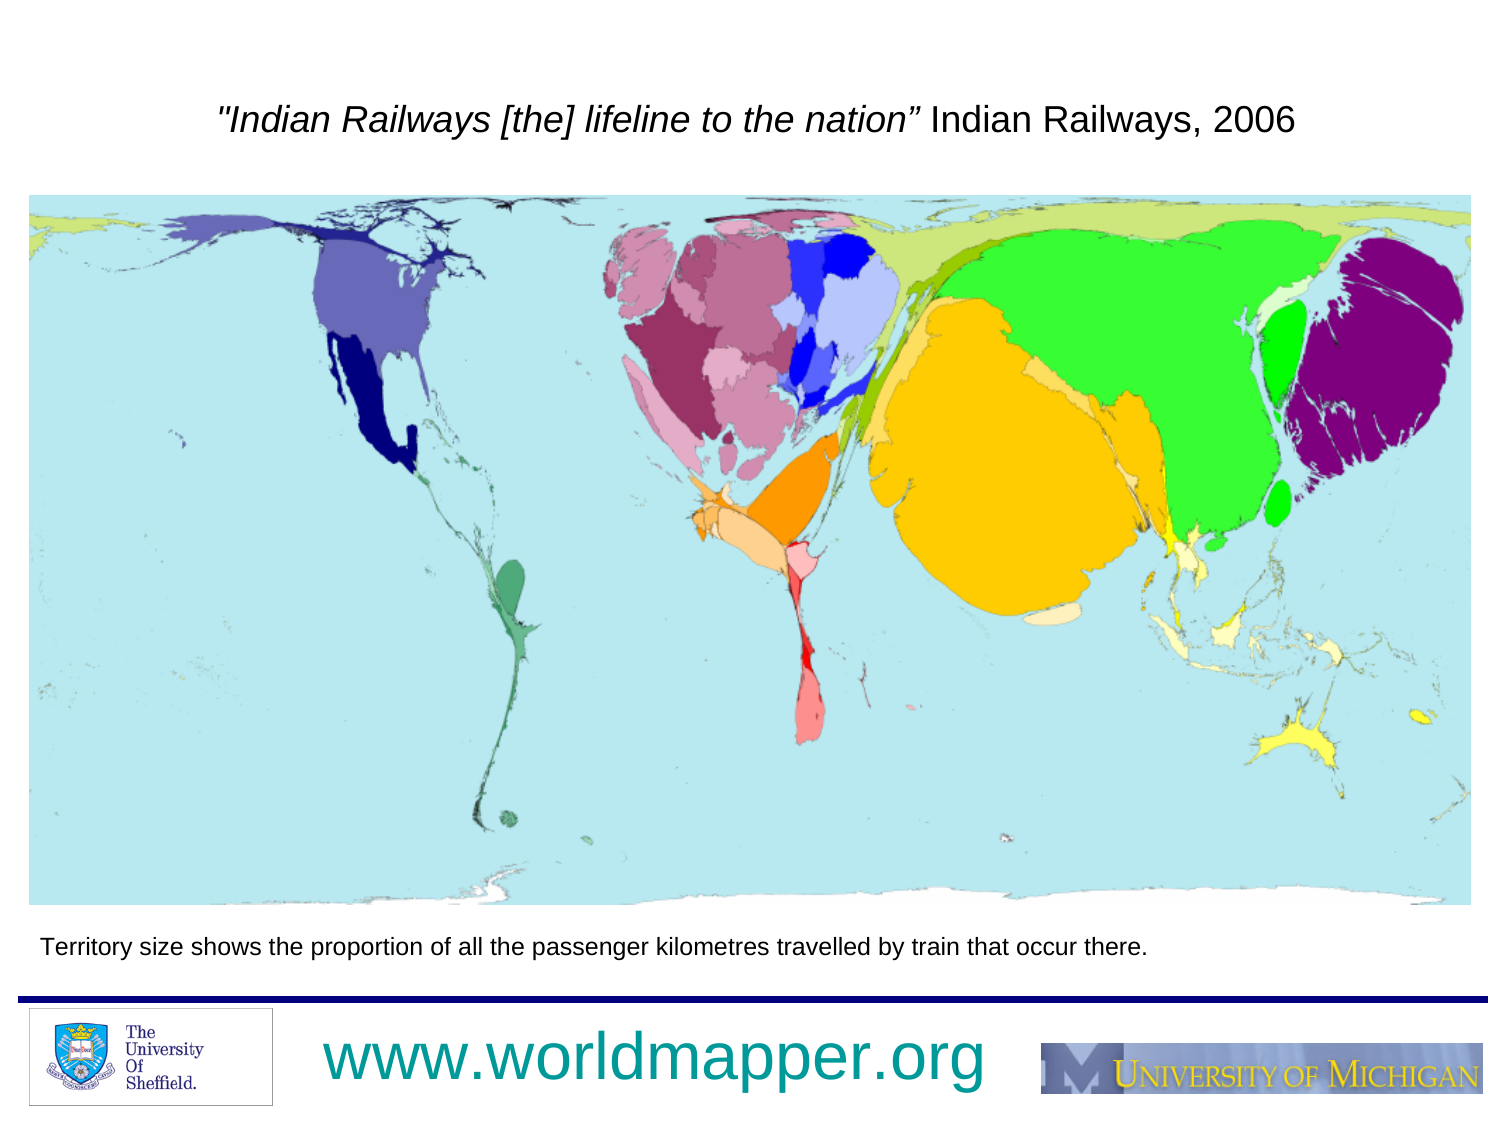

# "Indian Railways [the] lifeline to the nation” Indian Railways, 2006
Territory size shows the proportion of all the passenger kilometres travelled by train that occur there.